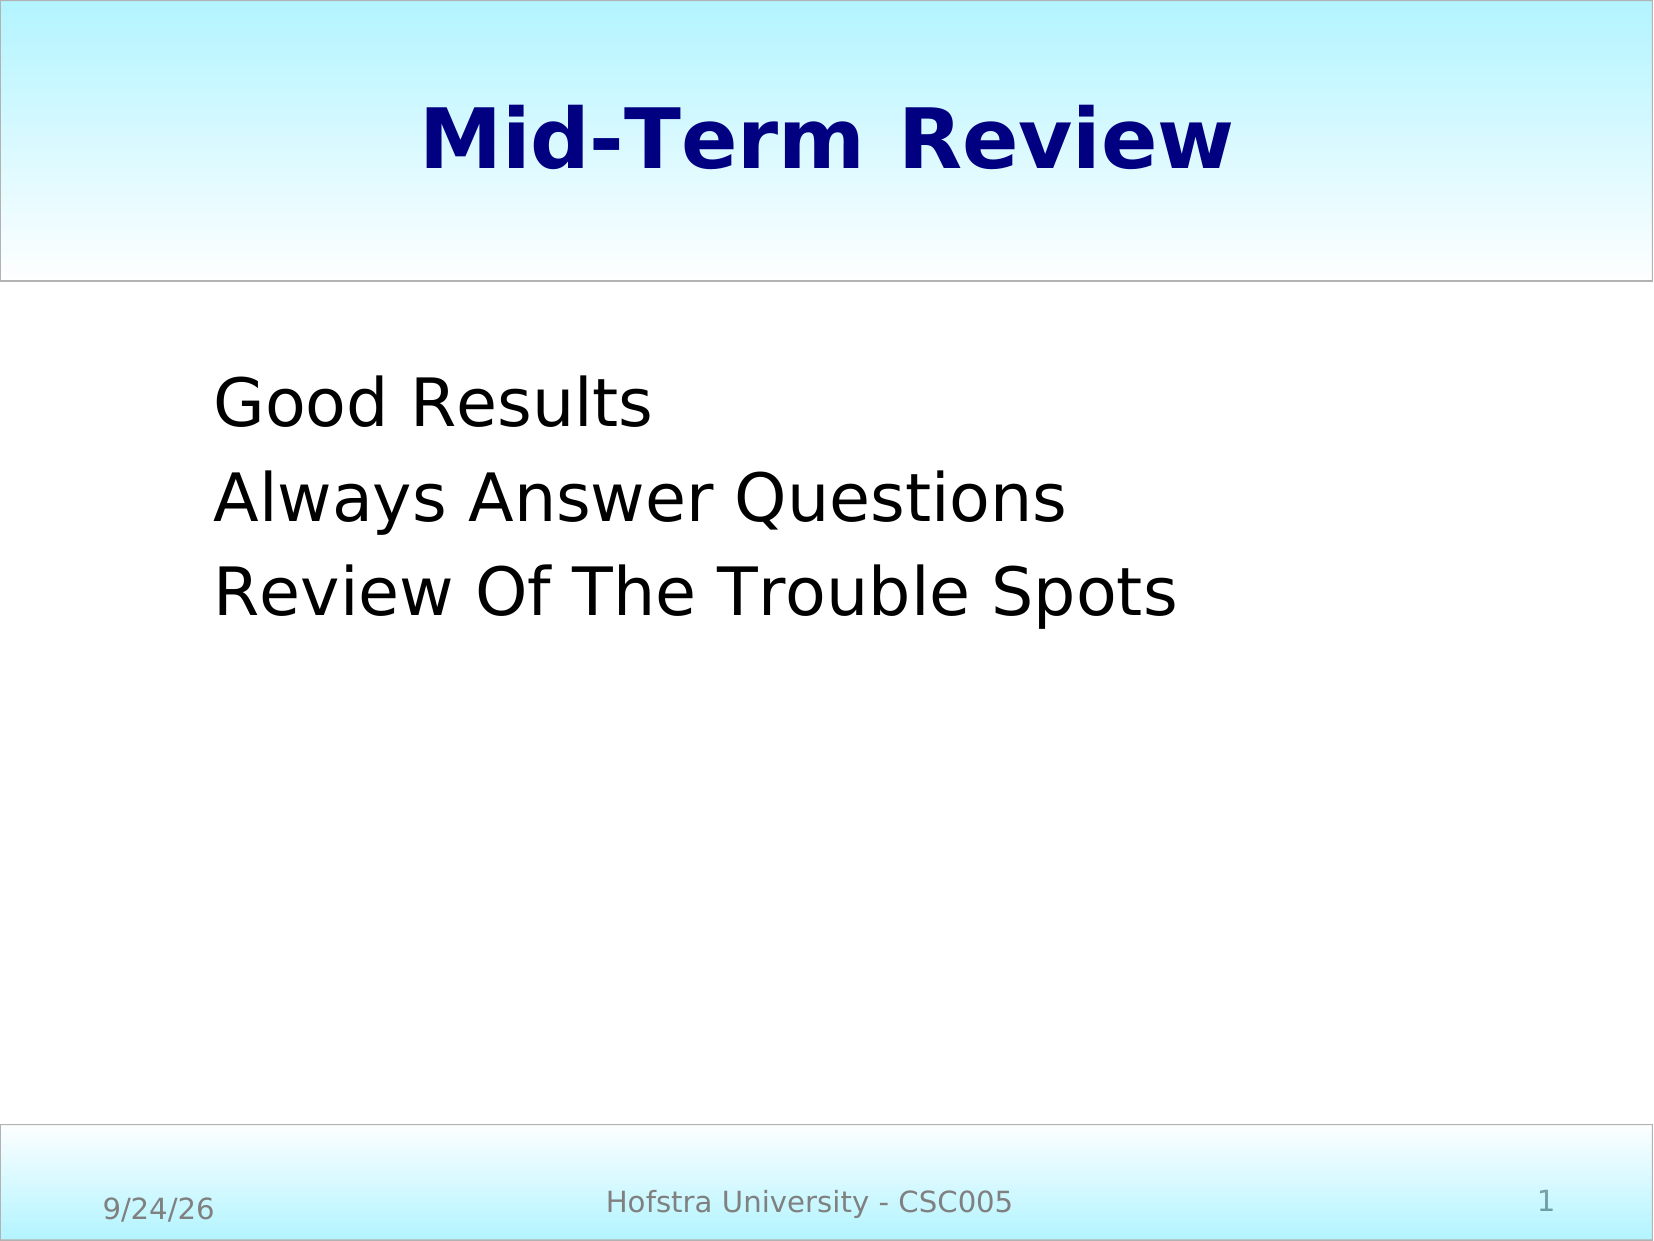

# Mid-Term	 Review
Good Results
Always Answer Questions
Review Of The Trouble Spots
1
Hofstra University - CSC005